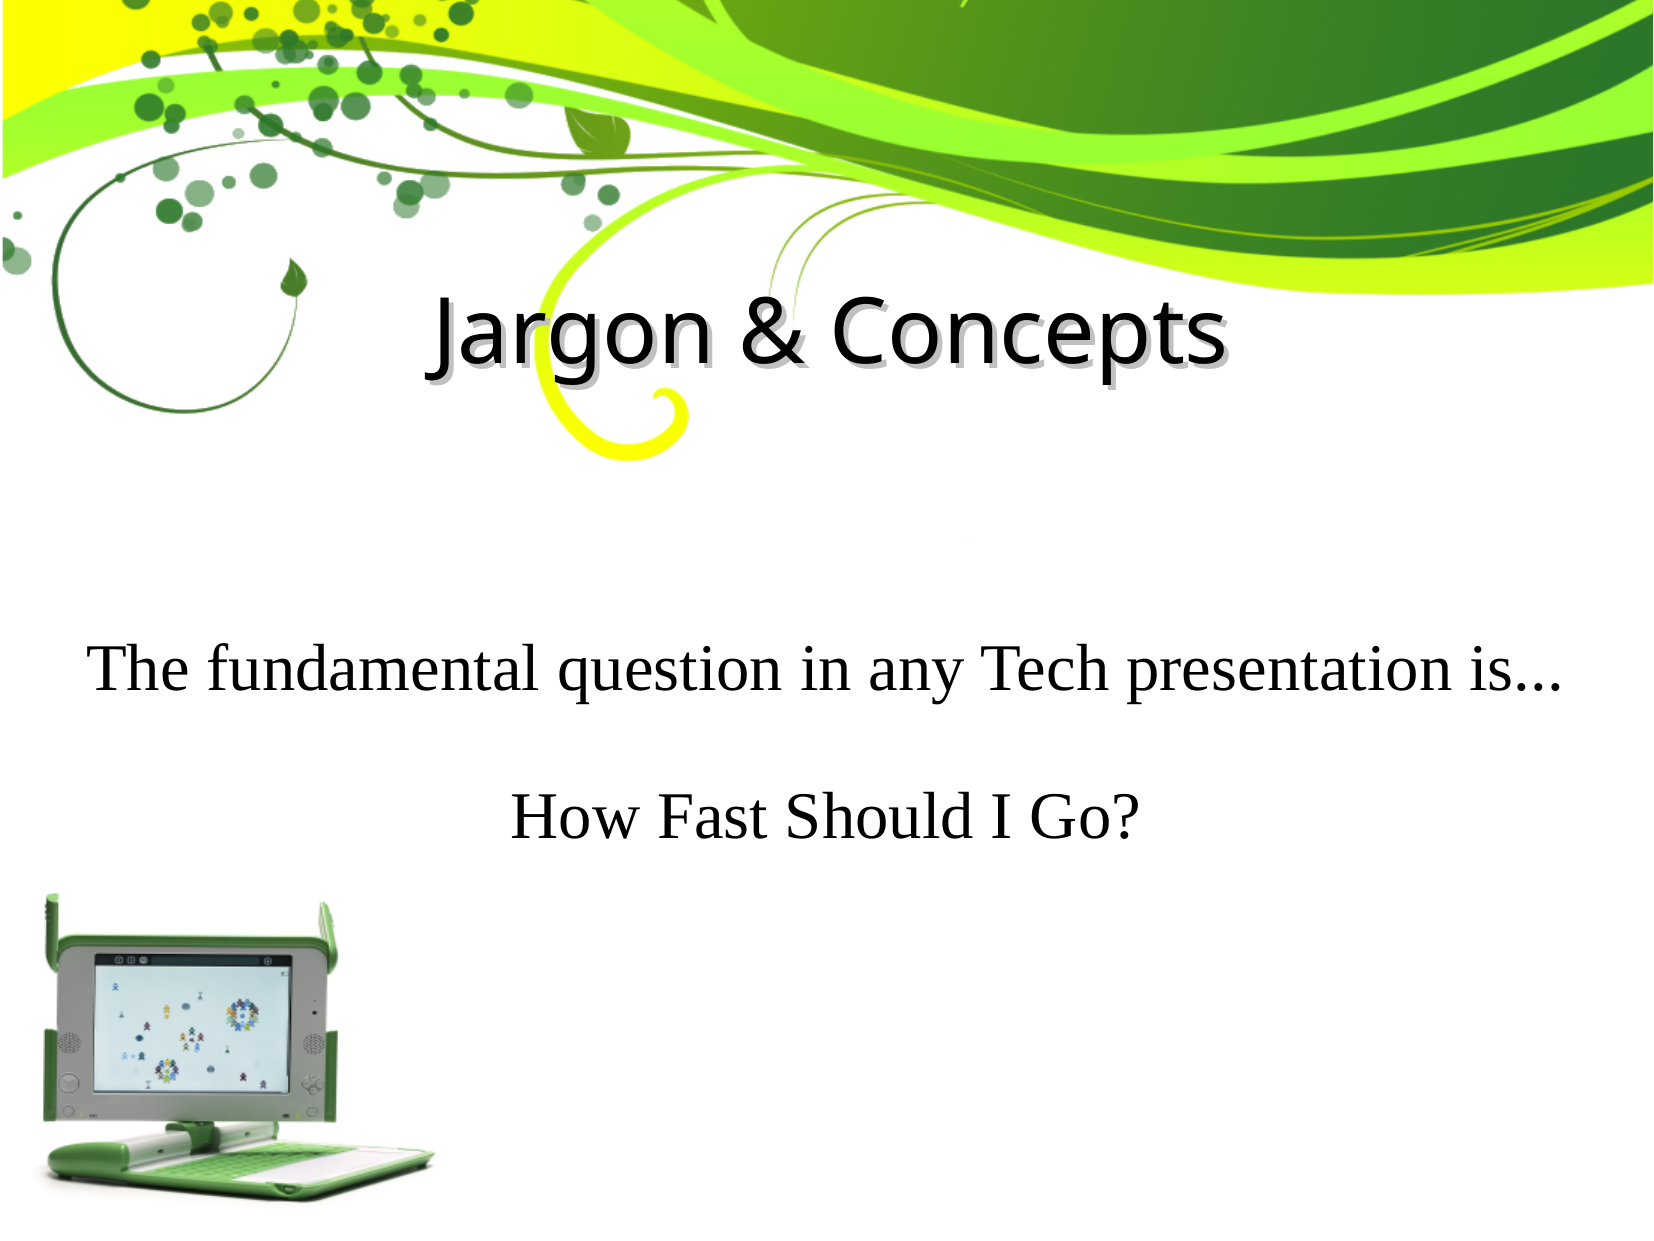

# Jargon & Concepts
The fundamental question in any Tech presentation is...
How Fast Should I Go?